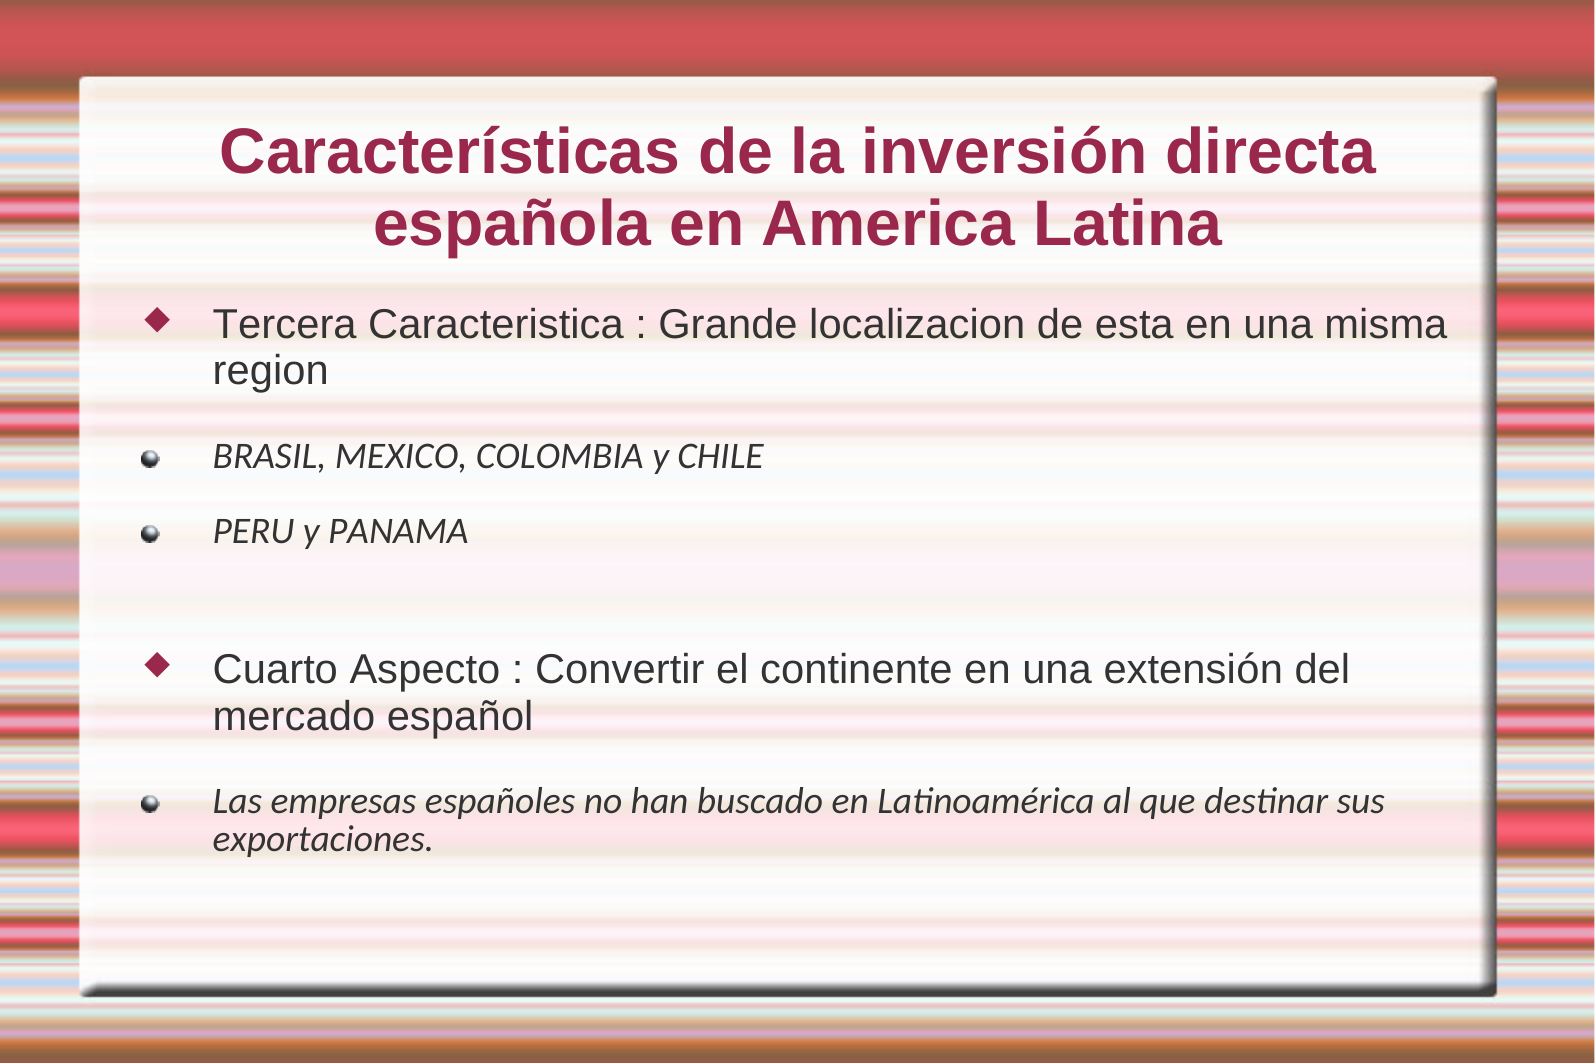

# Características de la inversión directa española en America Latina
Tercera Caracteristica : Grande localizacion de esta en una misma region
BRASIL, MEXICO, COLOMBIA y CHILE
PERU y PANAMA
Cuarto Aspecto : Convertir el continente en una extensión del mercado español
Las empresas españoles no han buscado en Latinoamérica al que destinar sus exportaciones.